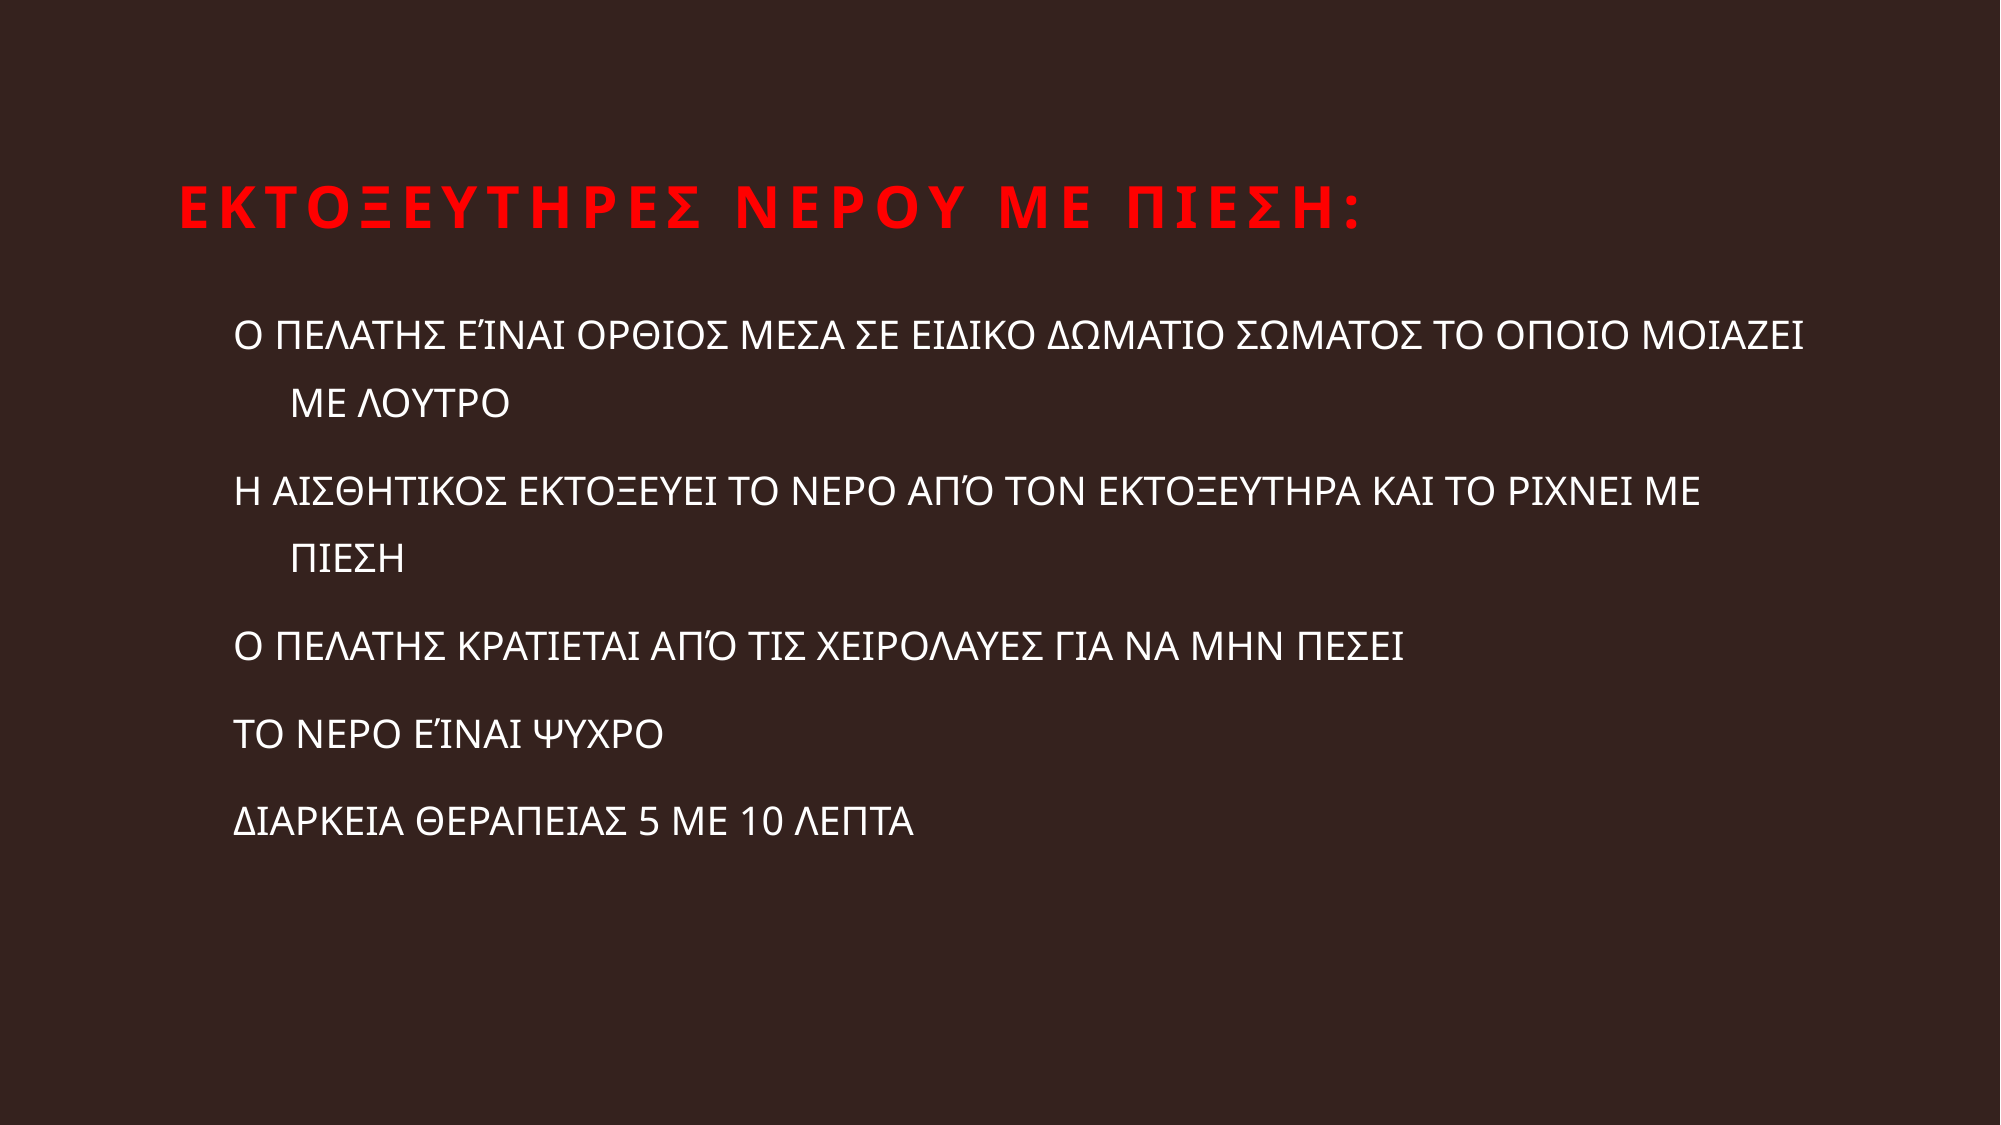

# ΕΚΤΟΞΕΥΤΗΡΕΣ ΝΕΡΟΥ ΜΕ ΠΙΕΣΗ:
Ο ΠΕΛΑΤΗΣ ΕΊΝΑΙ ΟΡΘΙΟΣ ΜΕΣΑ ΣΕ ΕΙΔΙΚΟ ΔΩΜΑΤΙΟ ΣΩΜΑΤΟΣ ΤΟ ΟΠΟΙΟ ΜΟΙΑΖΕΙ ΜΕ ΛΟΥΤΡΟ
Η ΑΙΣΘΗΤΙΚΟΣ ΕΚΤΟΞΕΥΕΙ ΤΟ ΝΕΡΟ ΑΠΌ ΤΟΝ ΕΚΤΟΞΕΥΤΗΡΑ ΚΑΙ ΤΟ ΡΙΧΝΕΙ ΜΕ ΠΙΕΣΗ
Ο ΠΕΛΑΤΗΣ ΚΡΑΤΙΕΤΑΙ ΑΠΌ ΤΙΣ ΧΕΙΡΟΛΑΥΕΣ ΓΙΑ ΝΑ ΜΗΝ ΠΕΣΕΙ
ΤΟ ΝΕΡΟ ΕΊΝΑΙ ΨΥΧΡΟ
ΔΙΑΡΚΕΙΑ ΘΕΡΑΠΕΙΑΣ 5 ΜΕ 10 ΛΕΠΤΑ